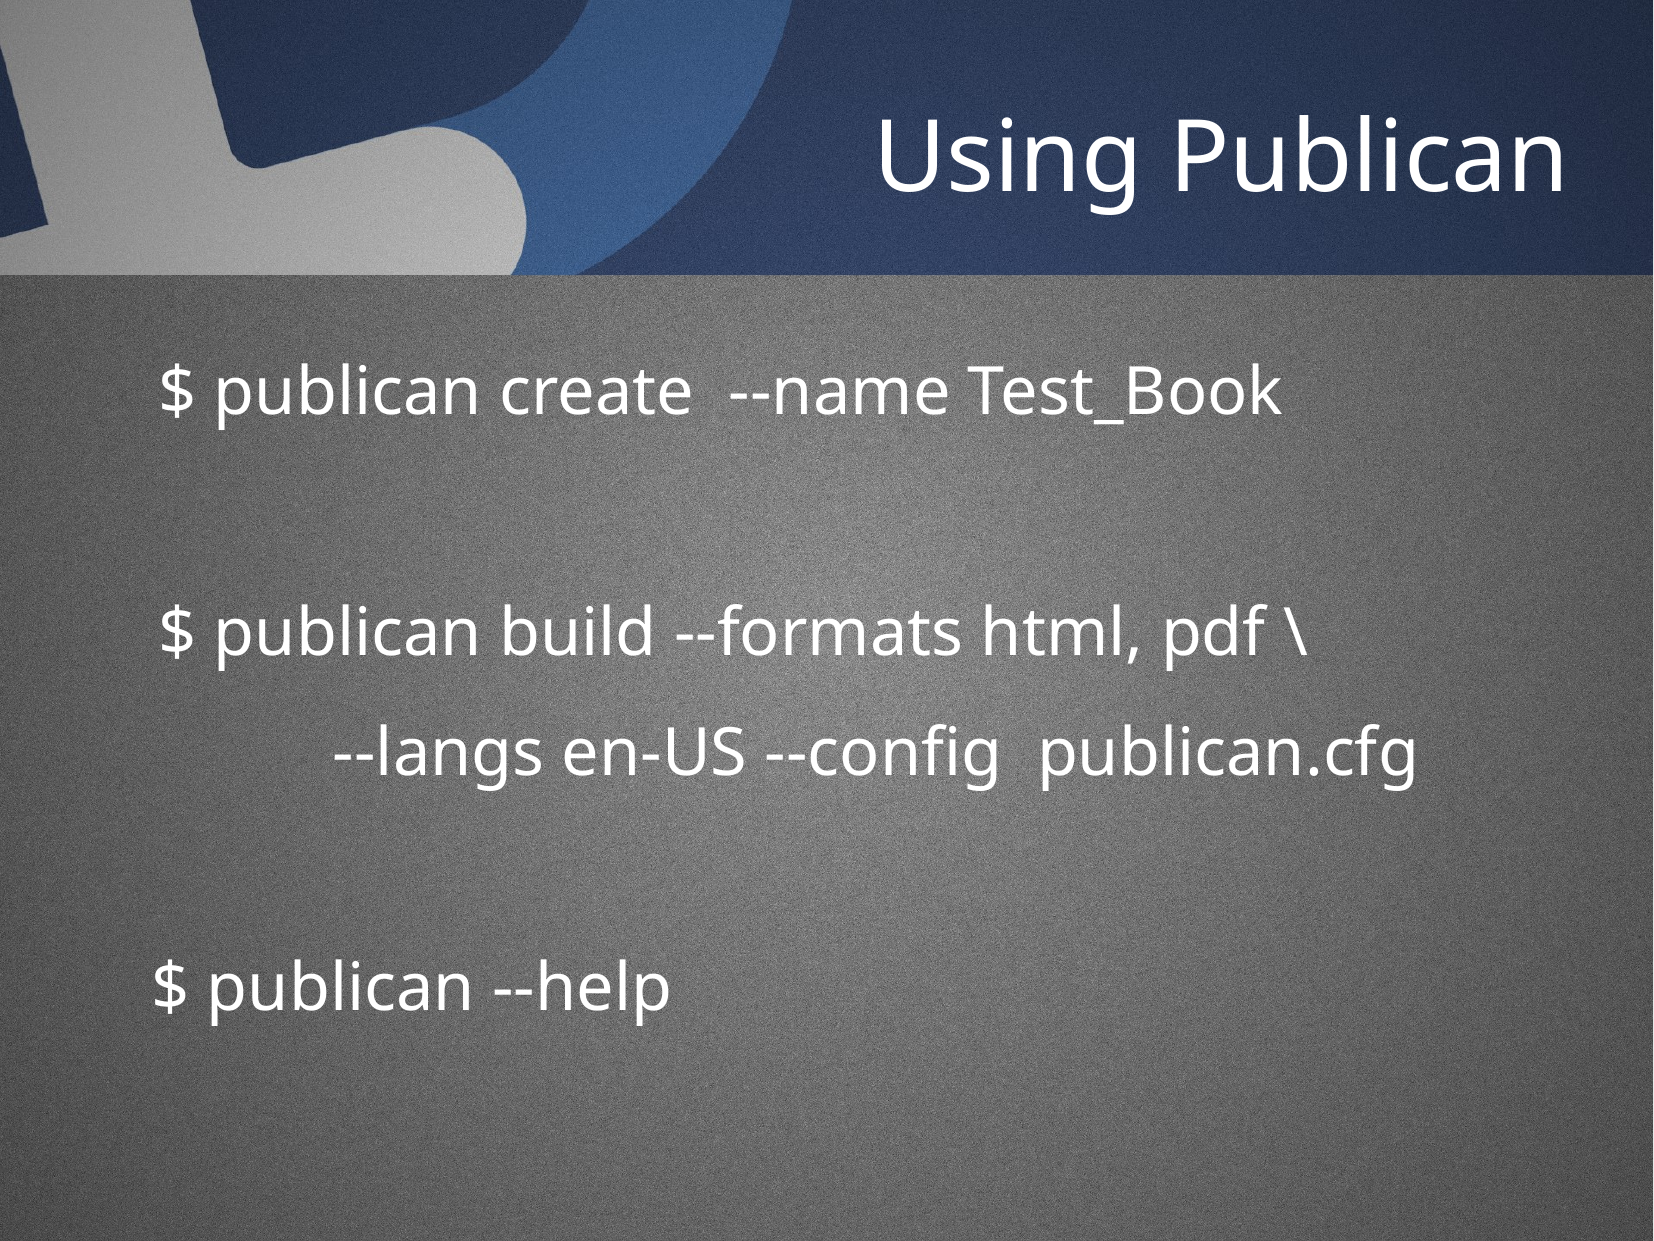

# Using Publican
$ publican create --name Test_Book
$ publican build --formats html, pdf \
 --langs en-US --config publican.cfg
 $ publican --help